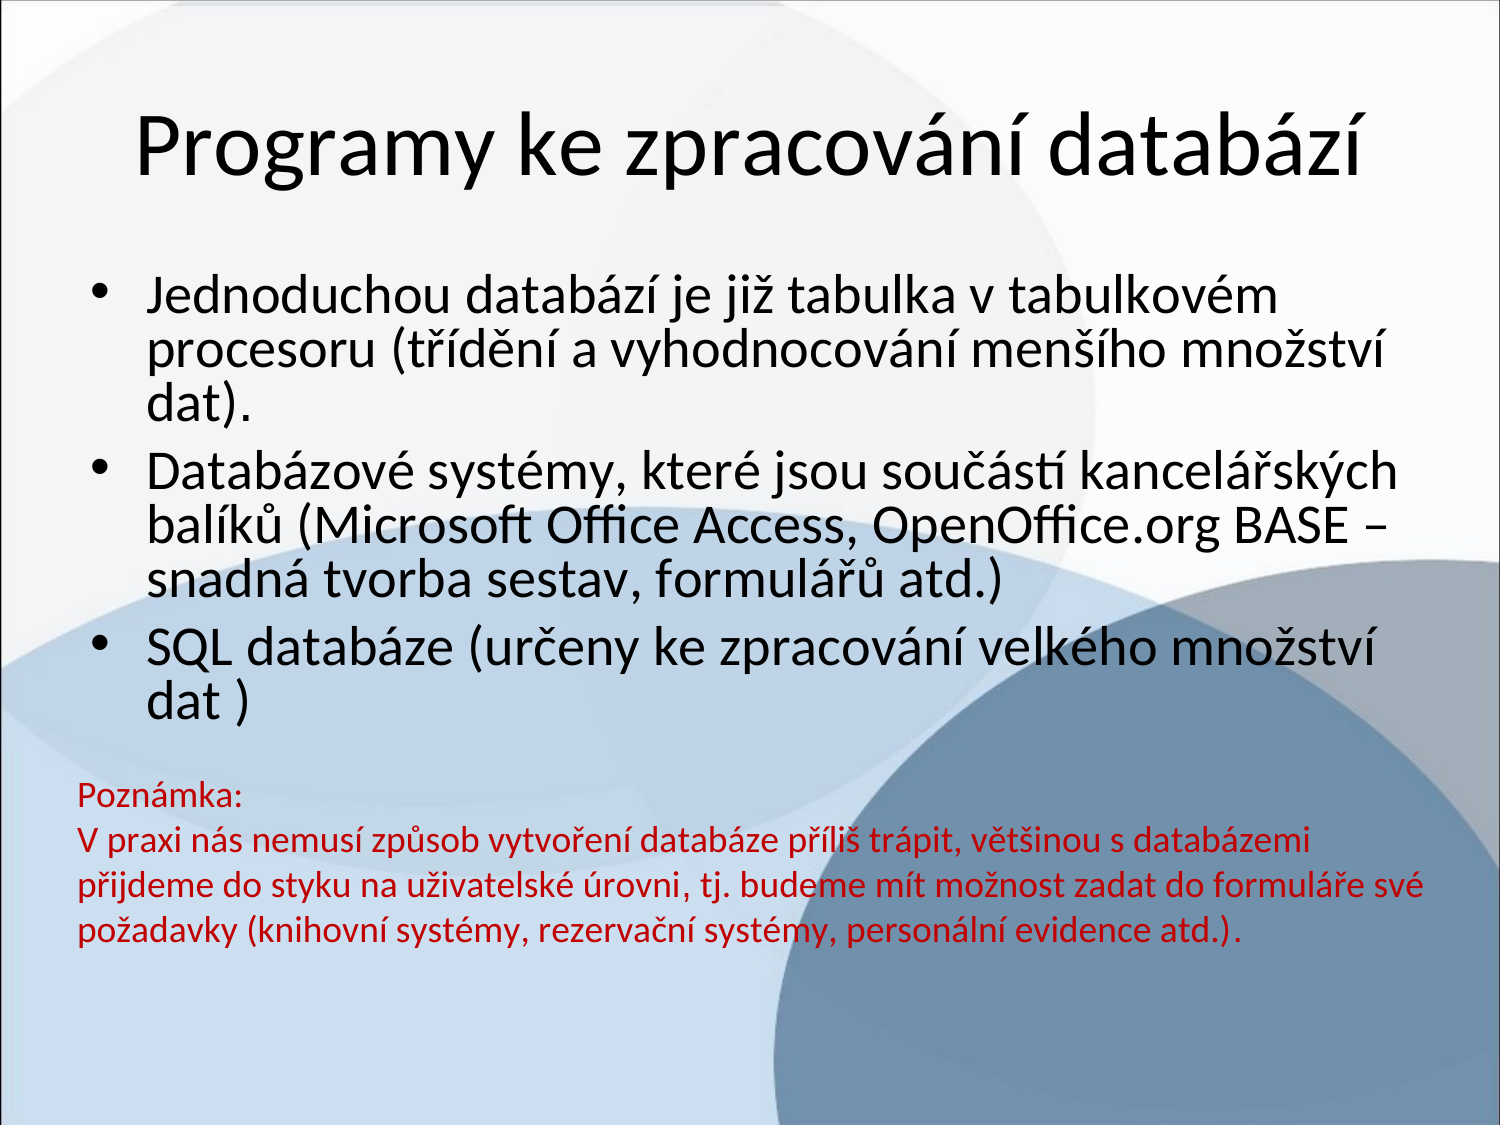

# Programy ke zpracování databází
Jednoduchou databází je již tabulka v tabulkovém procesoru (třídění a vyhodnocování menšího množství dat).
Databázové systémy, které jsou součástí kancelářských balíků (Microsoft Office Access, OpenOffice.org BASE – snadná tvorba sestav, formulářů atd.)
SQL databáze (určeny ke zpracování velkého množství dat )
Poznámka:
V praxi nás nemusí způsob vytvoření databáze příliš trápit, většinou s databázemi přijdeme do styku na uživatelské úrovni, tj. budeme mít možnost zadat do formuláře své požadavky (knihovní systémy, rezervační systémy, personální evidence atd.).